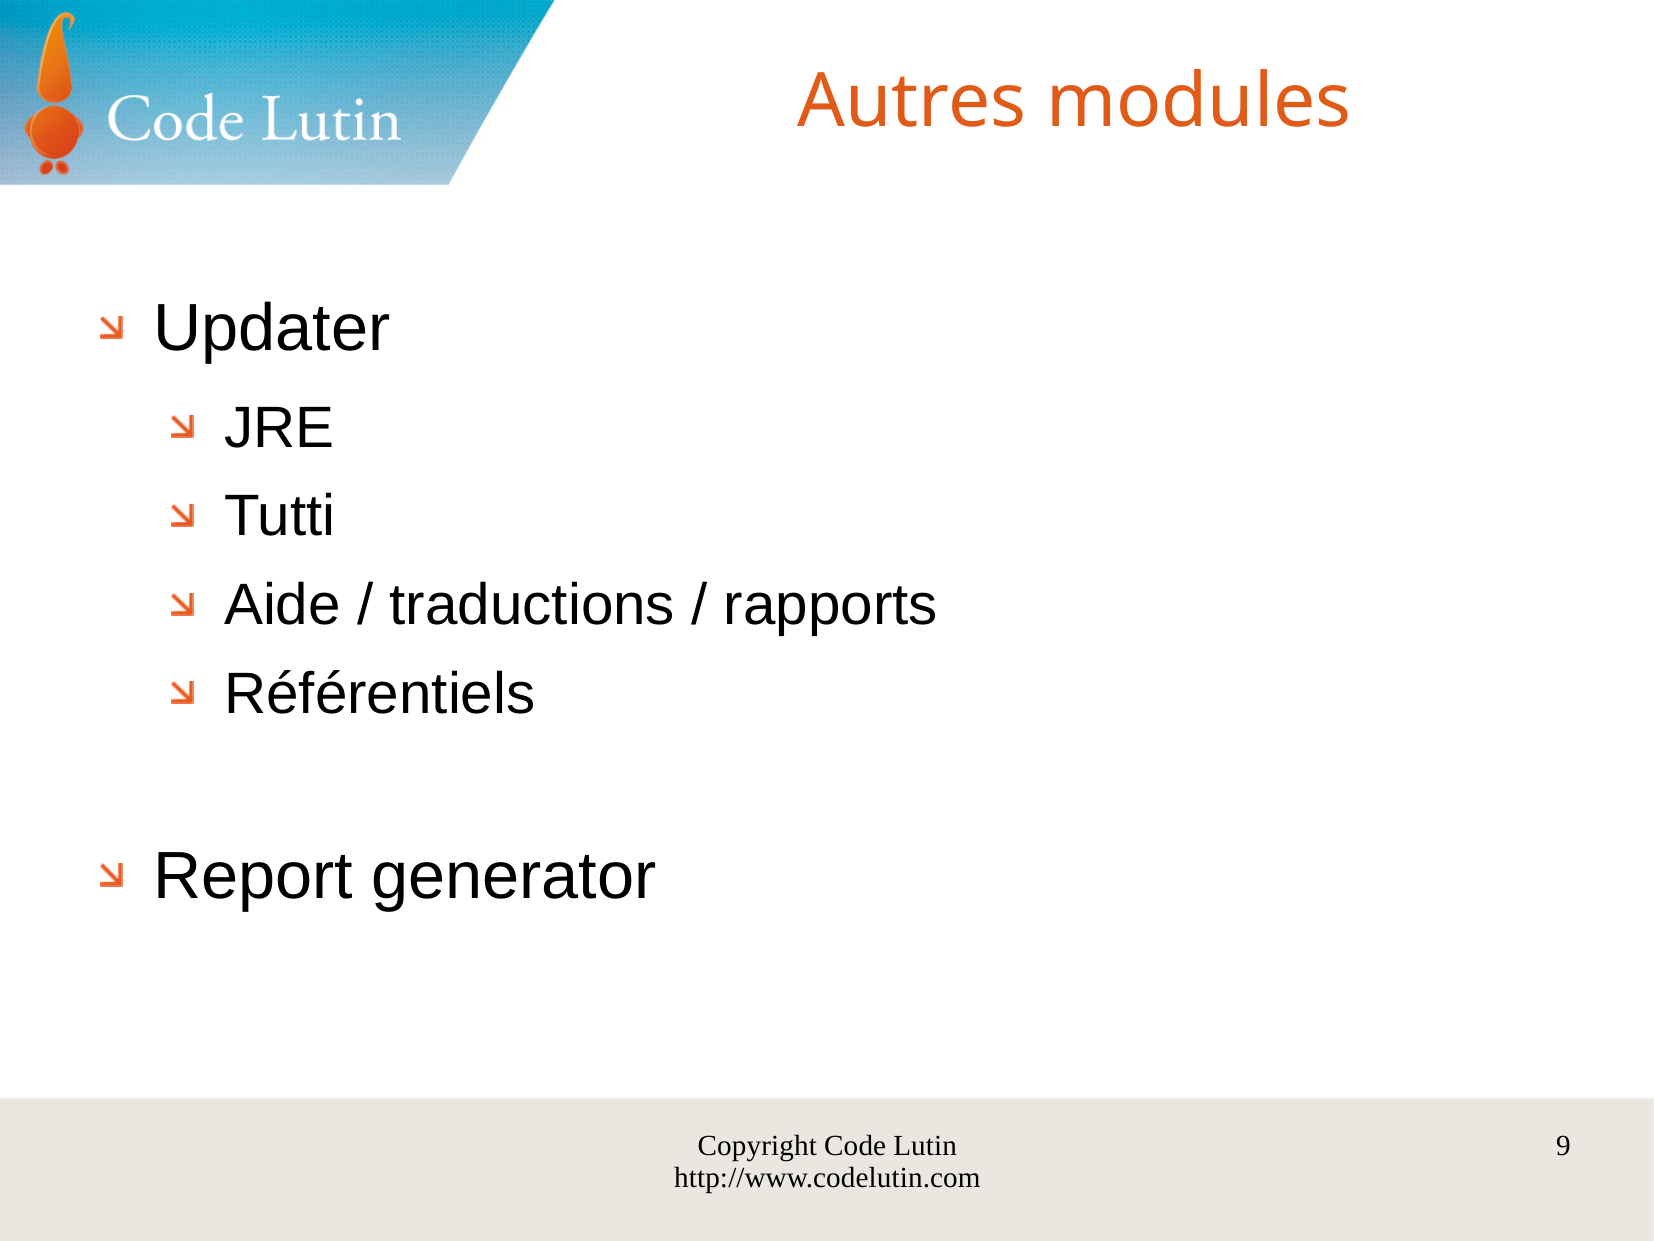

# Autres modules
Updater
JRE
Tutti
Aide / traductions / rapports
Référentiels
Report generator
9